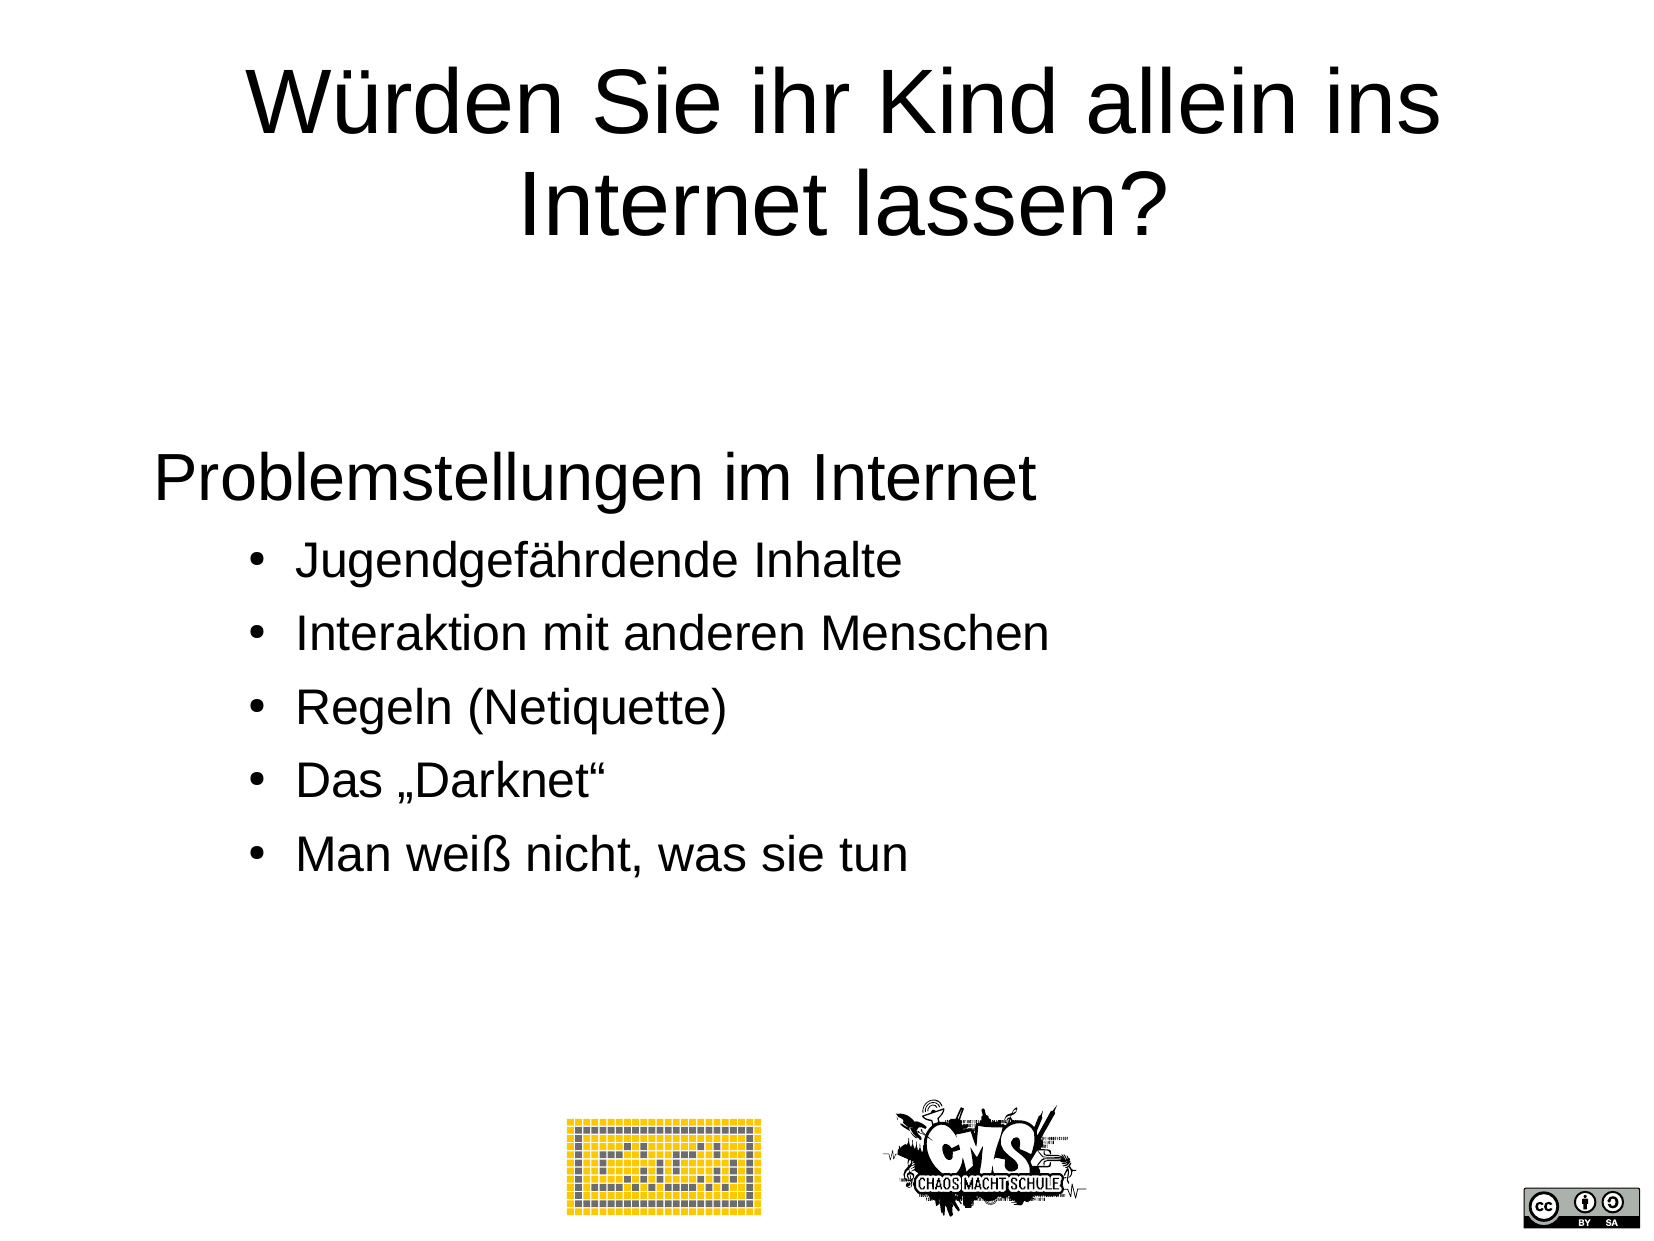

# Würden Sie ihr Kind allein ins Internet lassen?
Problemstellungen im Internet
Jugendgefährdende Inhalte
Interaktion mit anderen Menschen
Regeln (Netiquette)
Das „Darknet“
Man weiß nicht, was sie tun